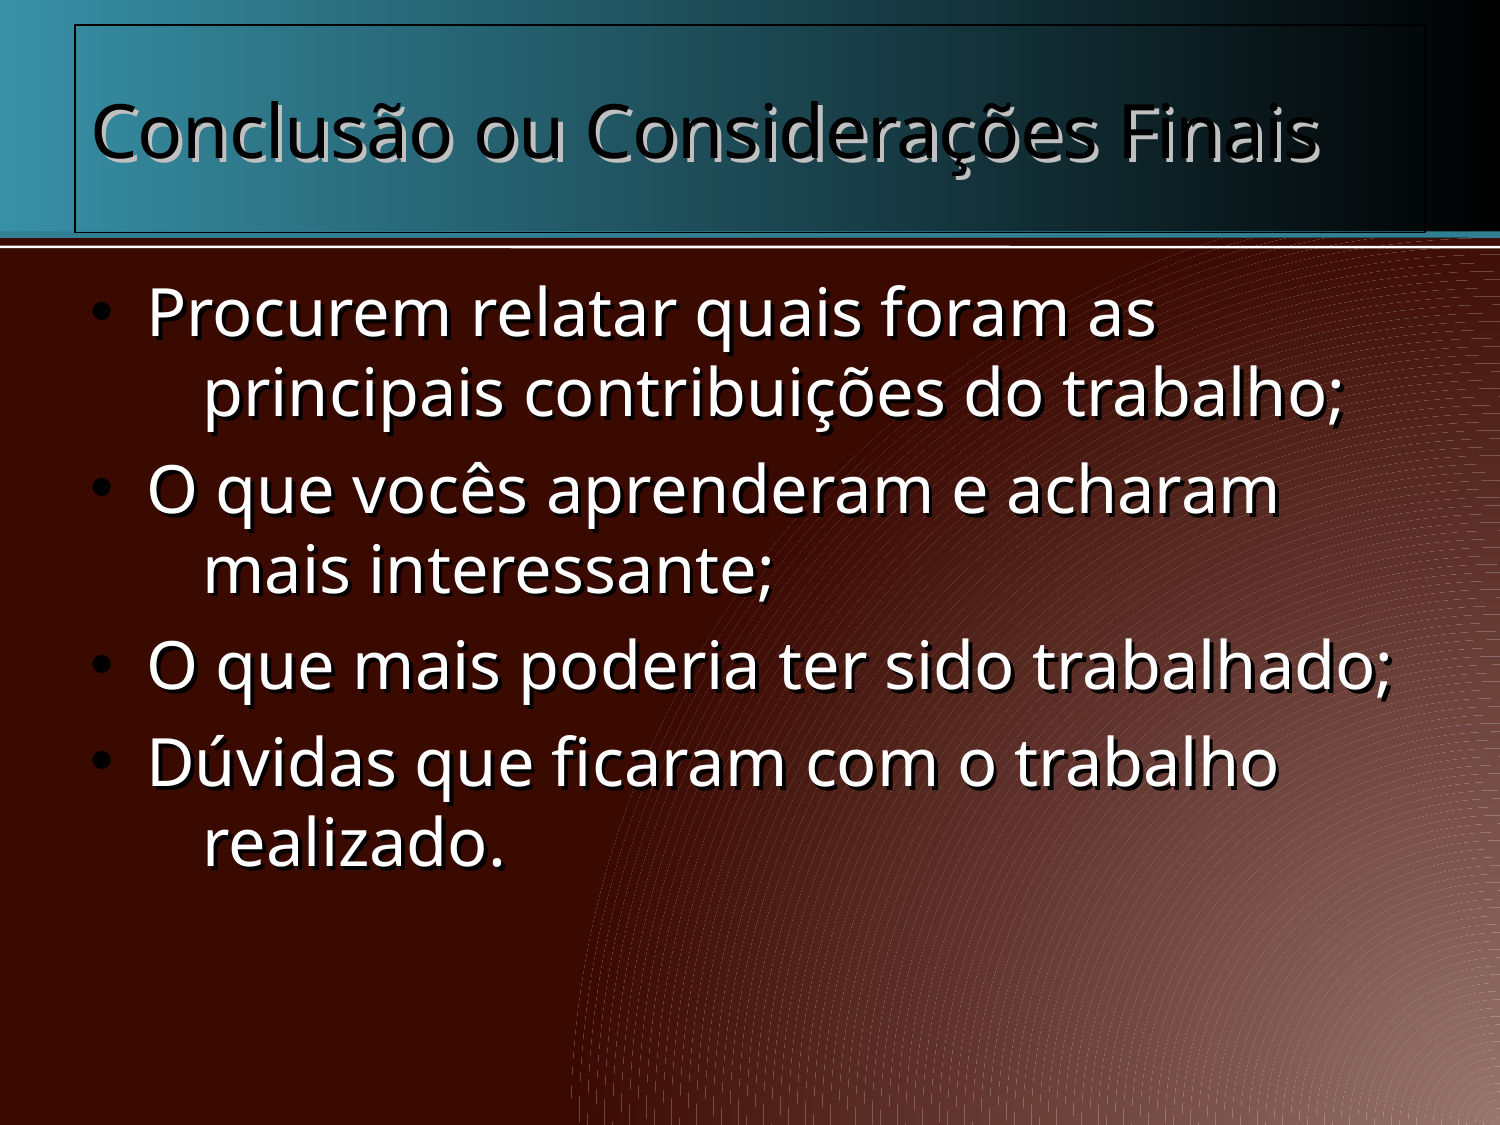

Conclusão ou Considerações Finais
# Procurem relatar quais foram as principais contribuições do trabalho;
O que vocês aprenderam e acharam mais interessante;
O que mais poderia ter sido trabalhado;
Dúvidas que ficaram com o trabalho realizado.